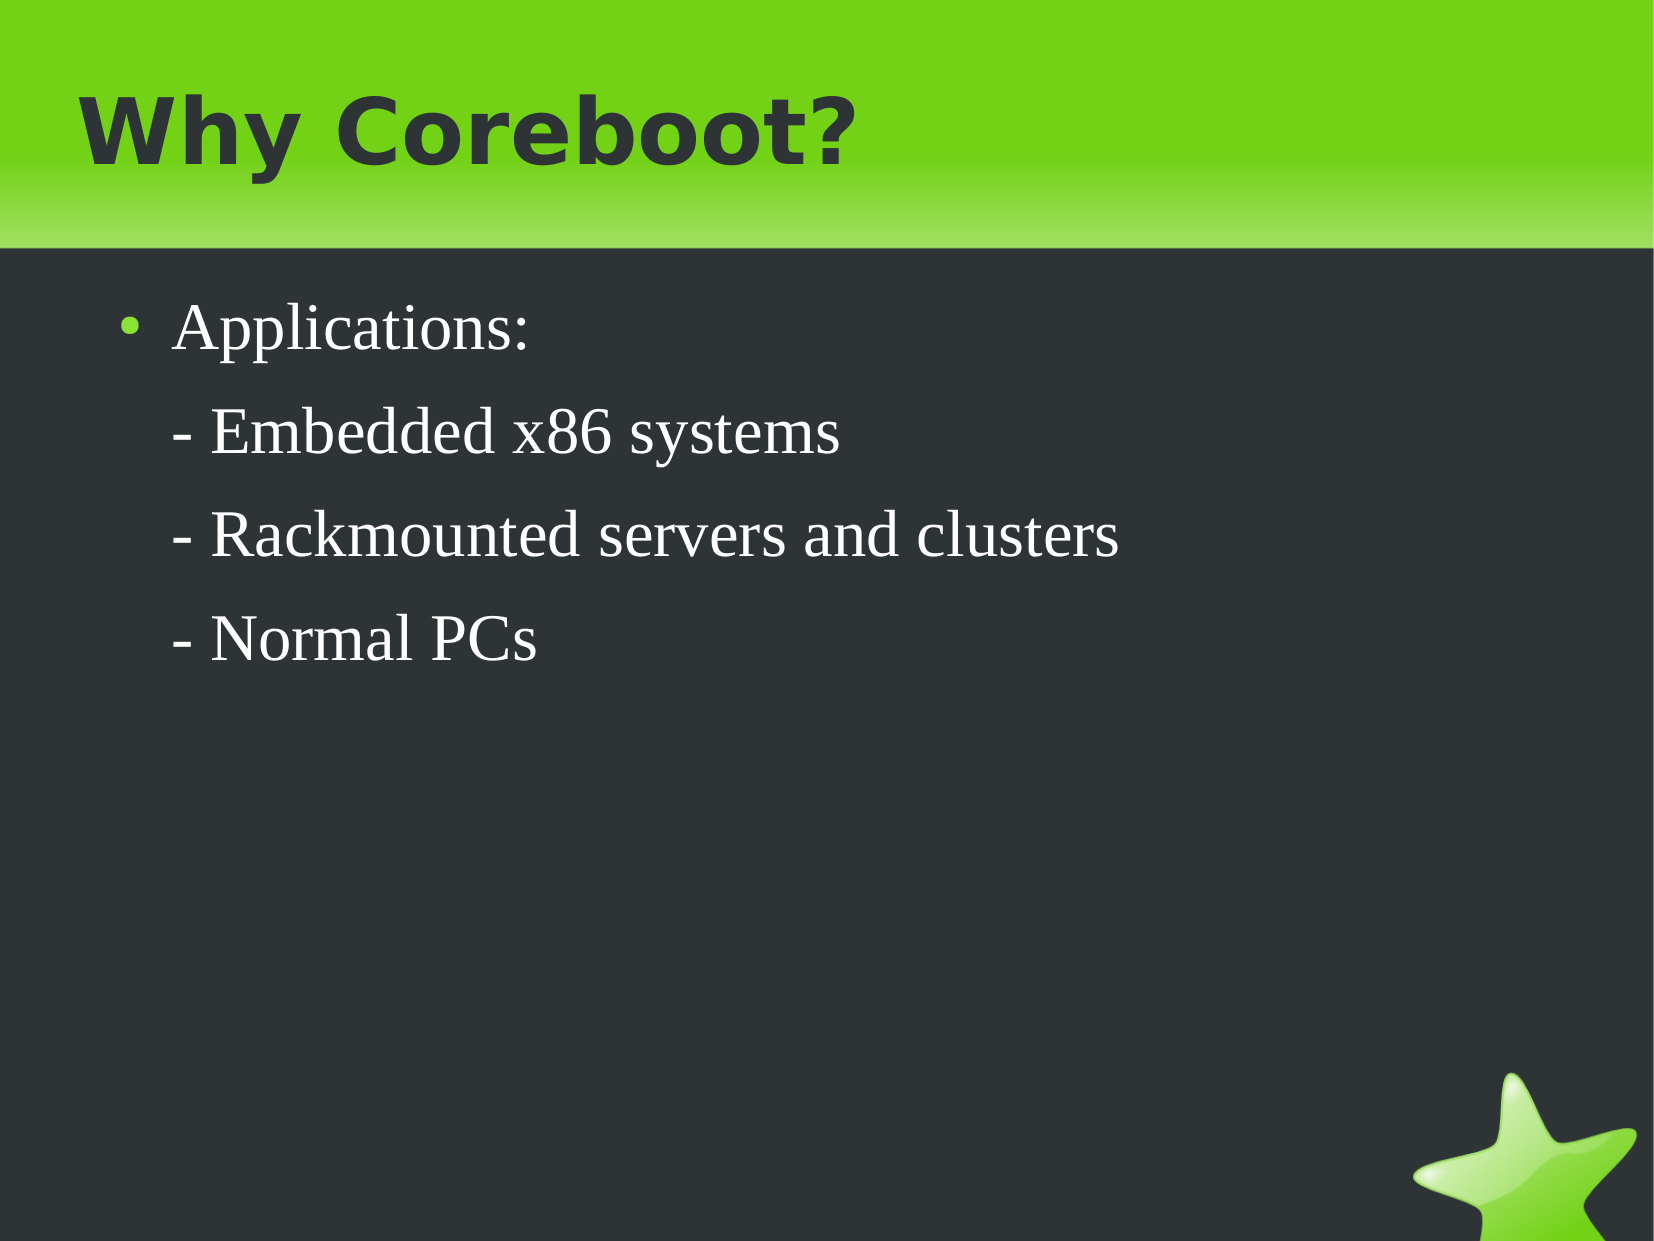

# Why Coreboot?
Applications:
- Embedded x86 systems
- Rackmounted servers and clusters
- Normal PCs